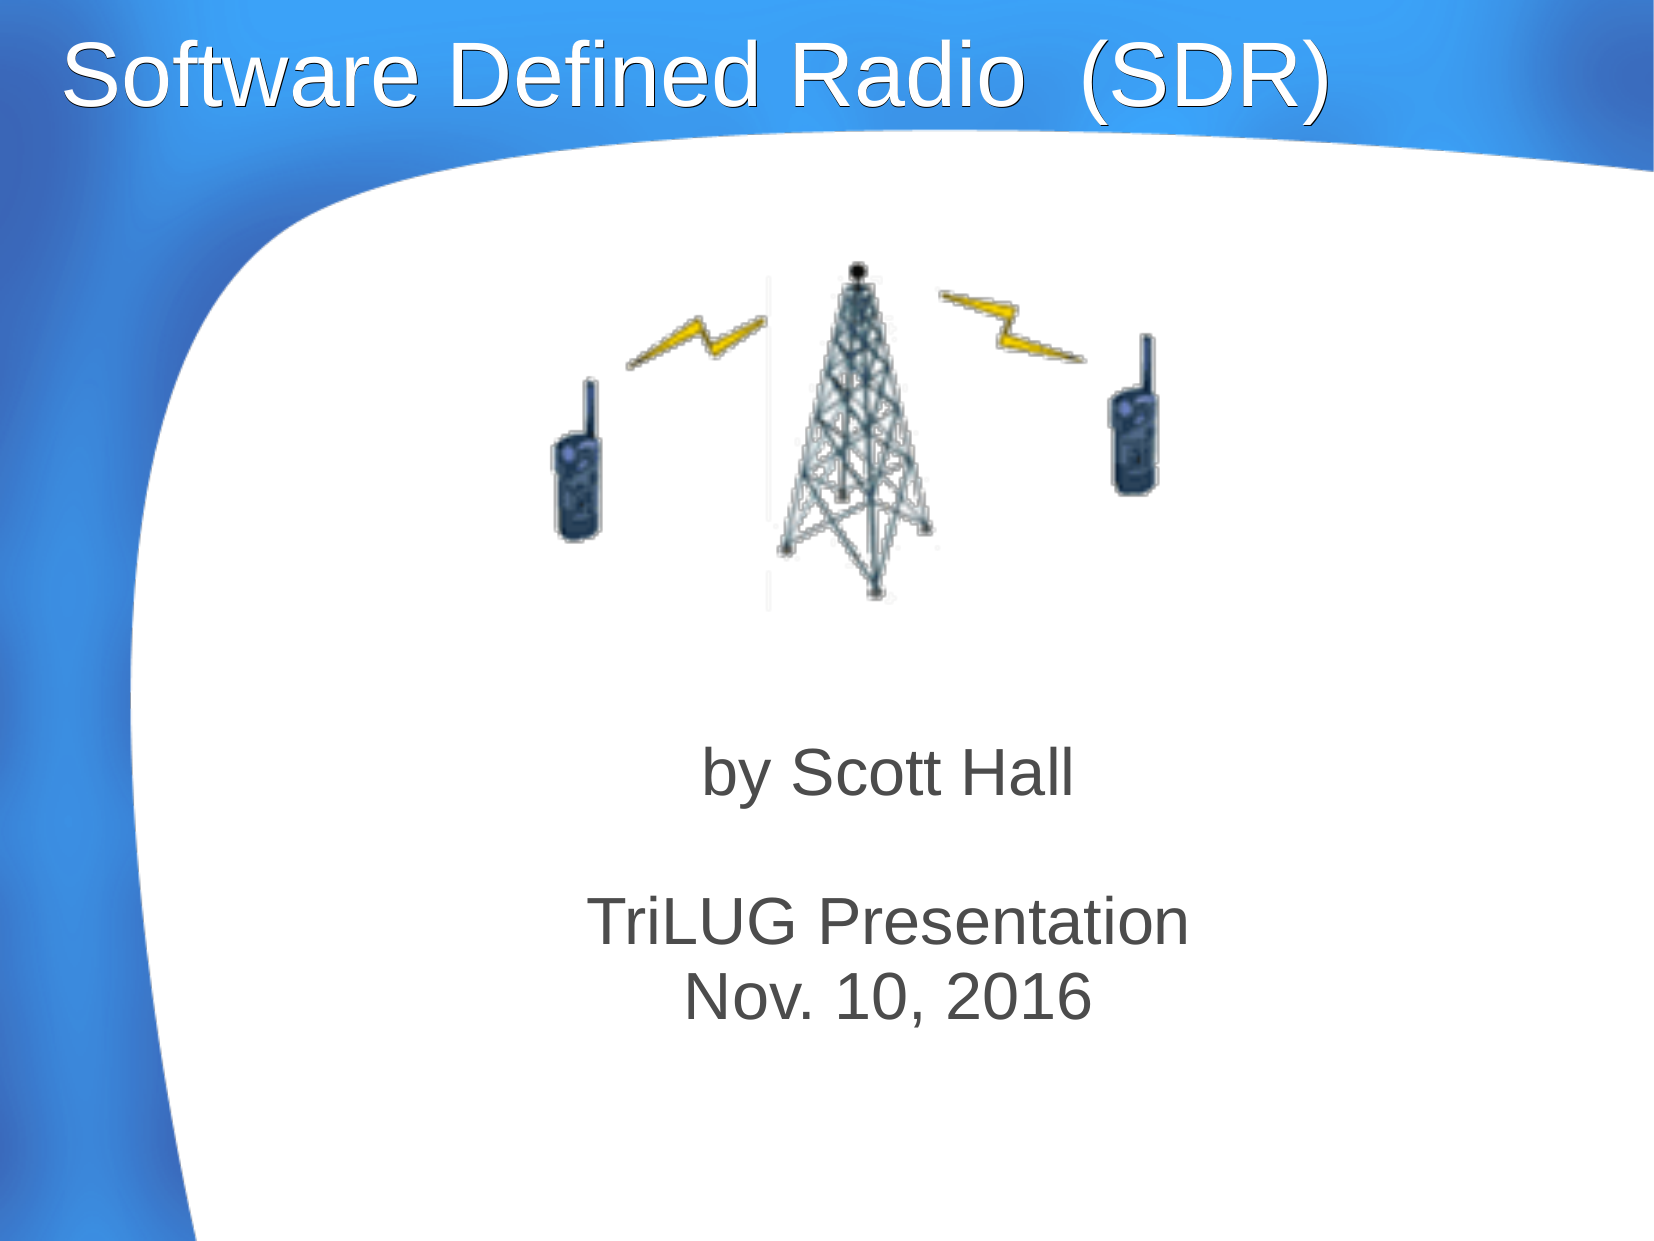

# Software Defined Radio (SDR)
by Scott Hall
TriLUG Presentation
Nov. 10, 2016